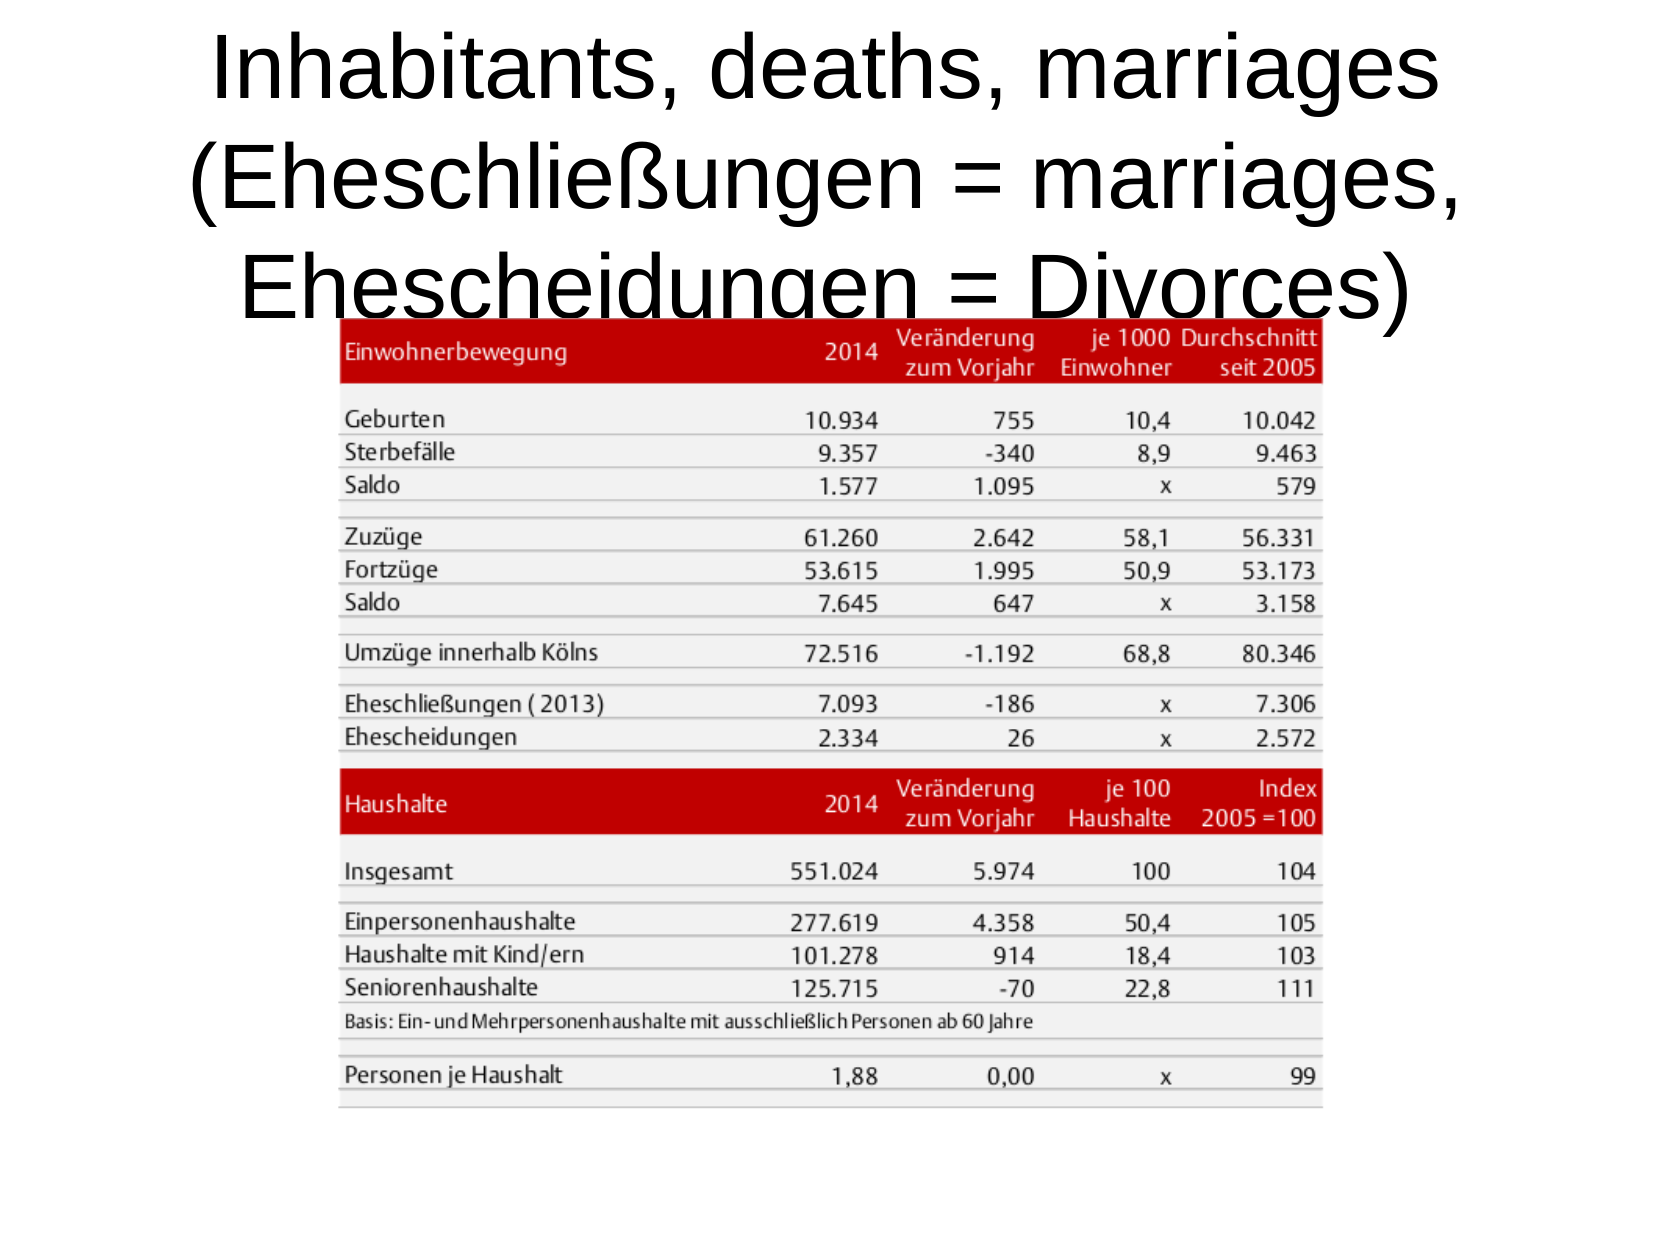

# Inhabitants, deaths, marriages (Eheschließungen = marriages, Ehescheidungen = Divorces)